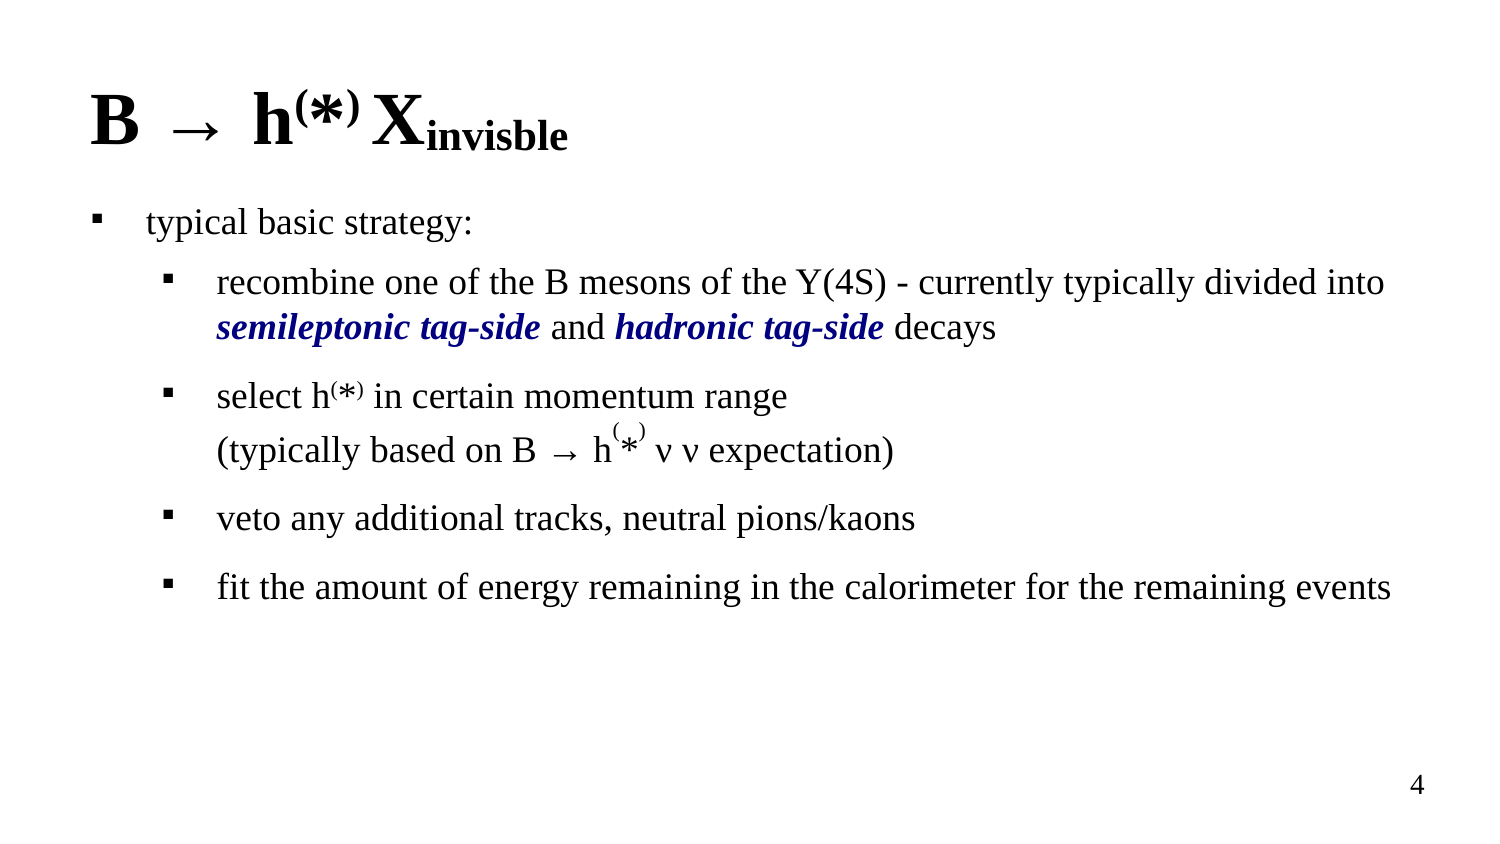

# B → h(*) Xinvisble
typical basic strategy:
recombine one of the B mesons of the Y(4S) - currently typically divided into semileptonic tag-side and hadronic tag-side decays
select h(*) in certain momentum range
(typically based on B → h(*) ν ν expectation)
veto any additional tracks, neutral pions/kaons
fit the amount of energy remaining in the calorimeter for the remaining events
4